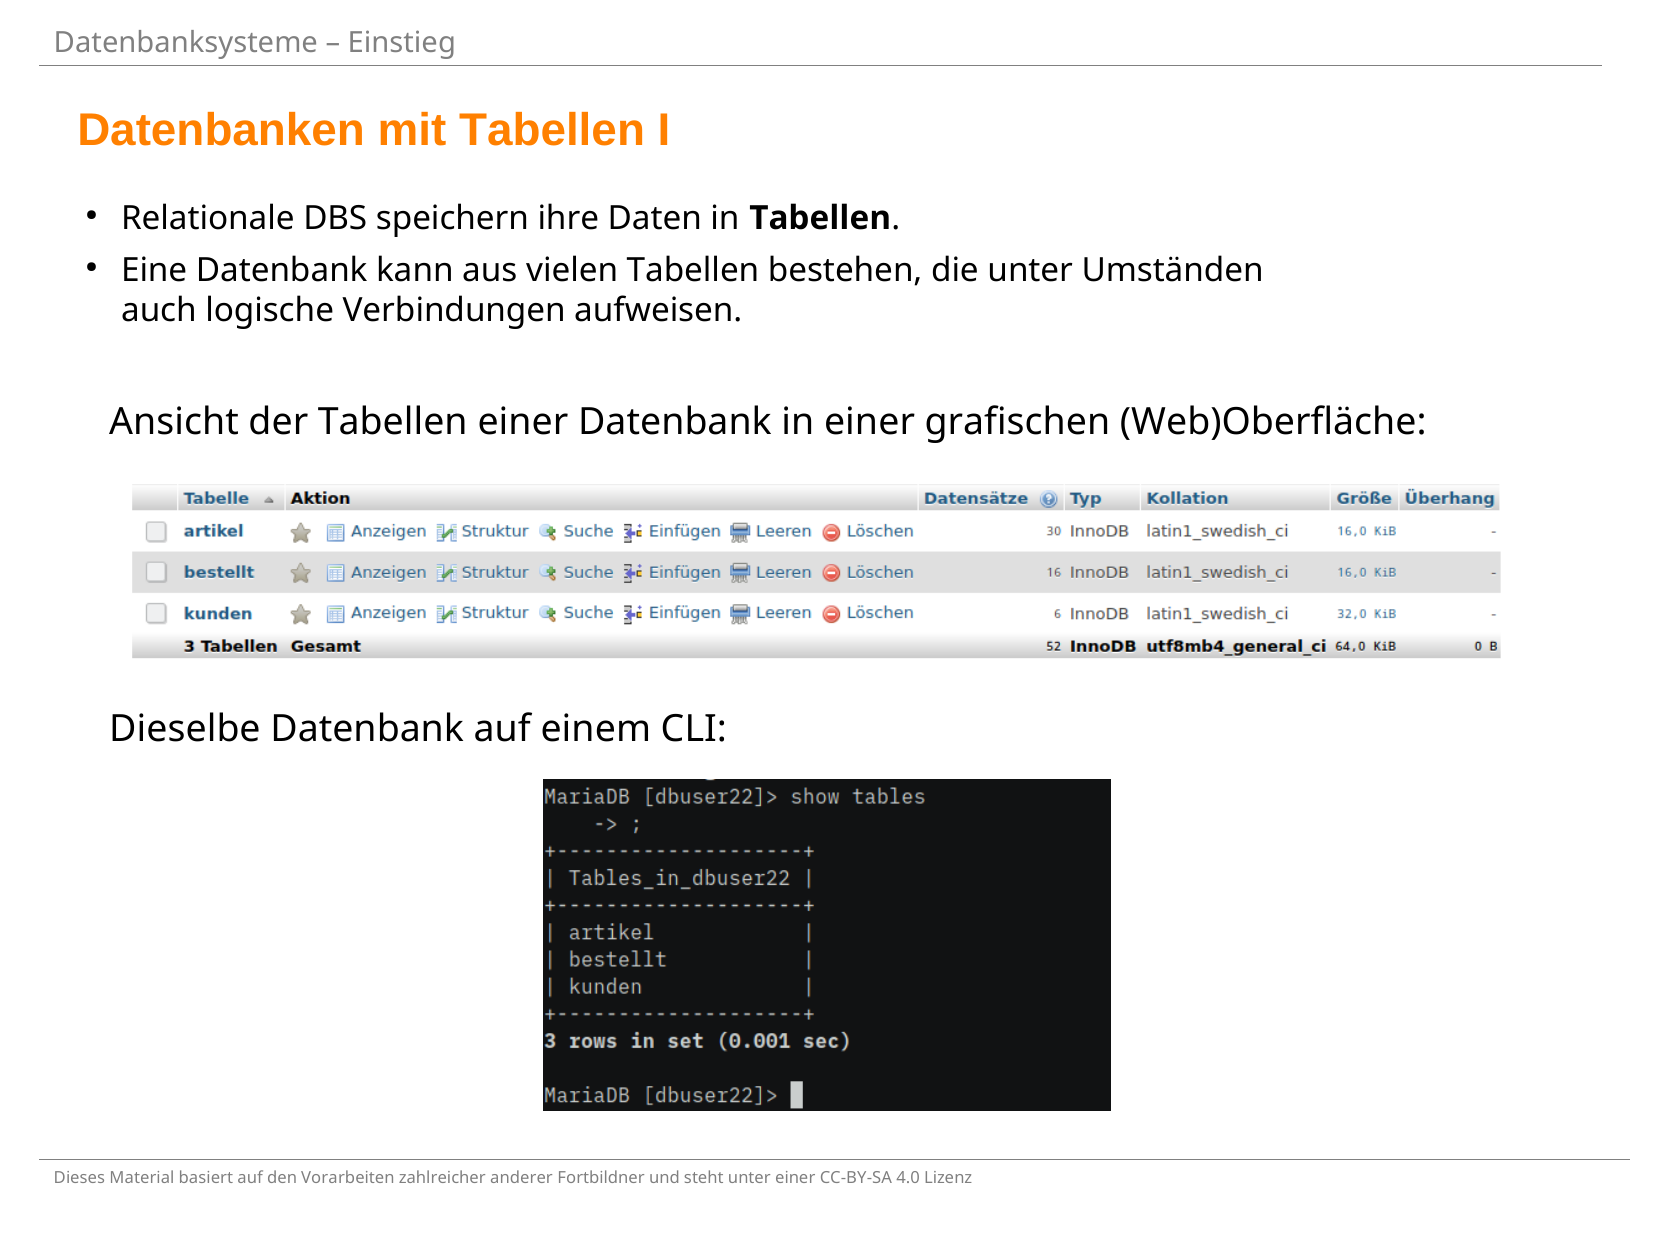

Datenbanksysteme – Einstieg
Datenbanken mit Tabellen I
Relationale DBS speichern ihre Daten in Tabellen.
Eine Datenbank kann aus vielen Tabellen bestehen, die unter Umständen auch logische Verbindungen aufweisen.
Ansicht der Tabellen einer Datenbank in einer grafischen (Web)Oberfläche:
Dieselbe Datenbank auf einem CLI: